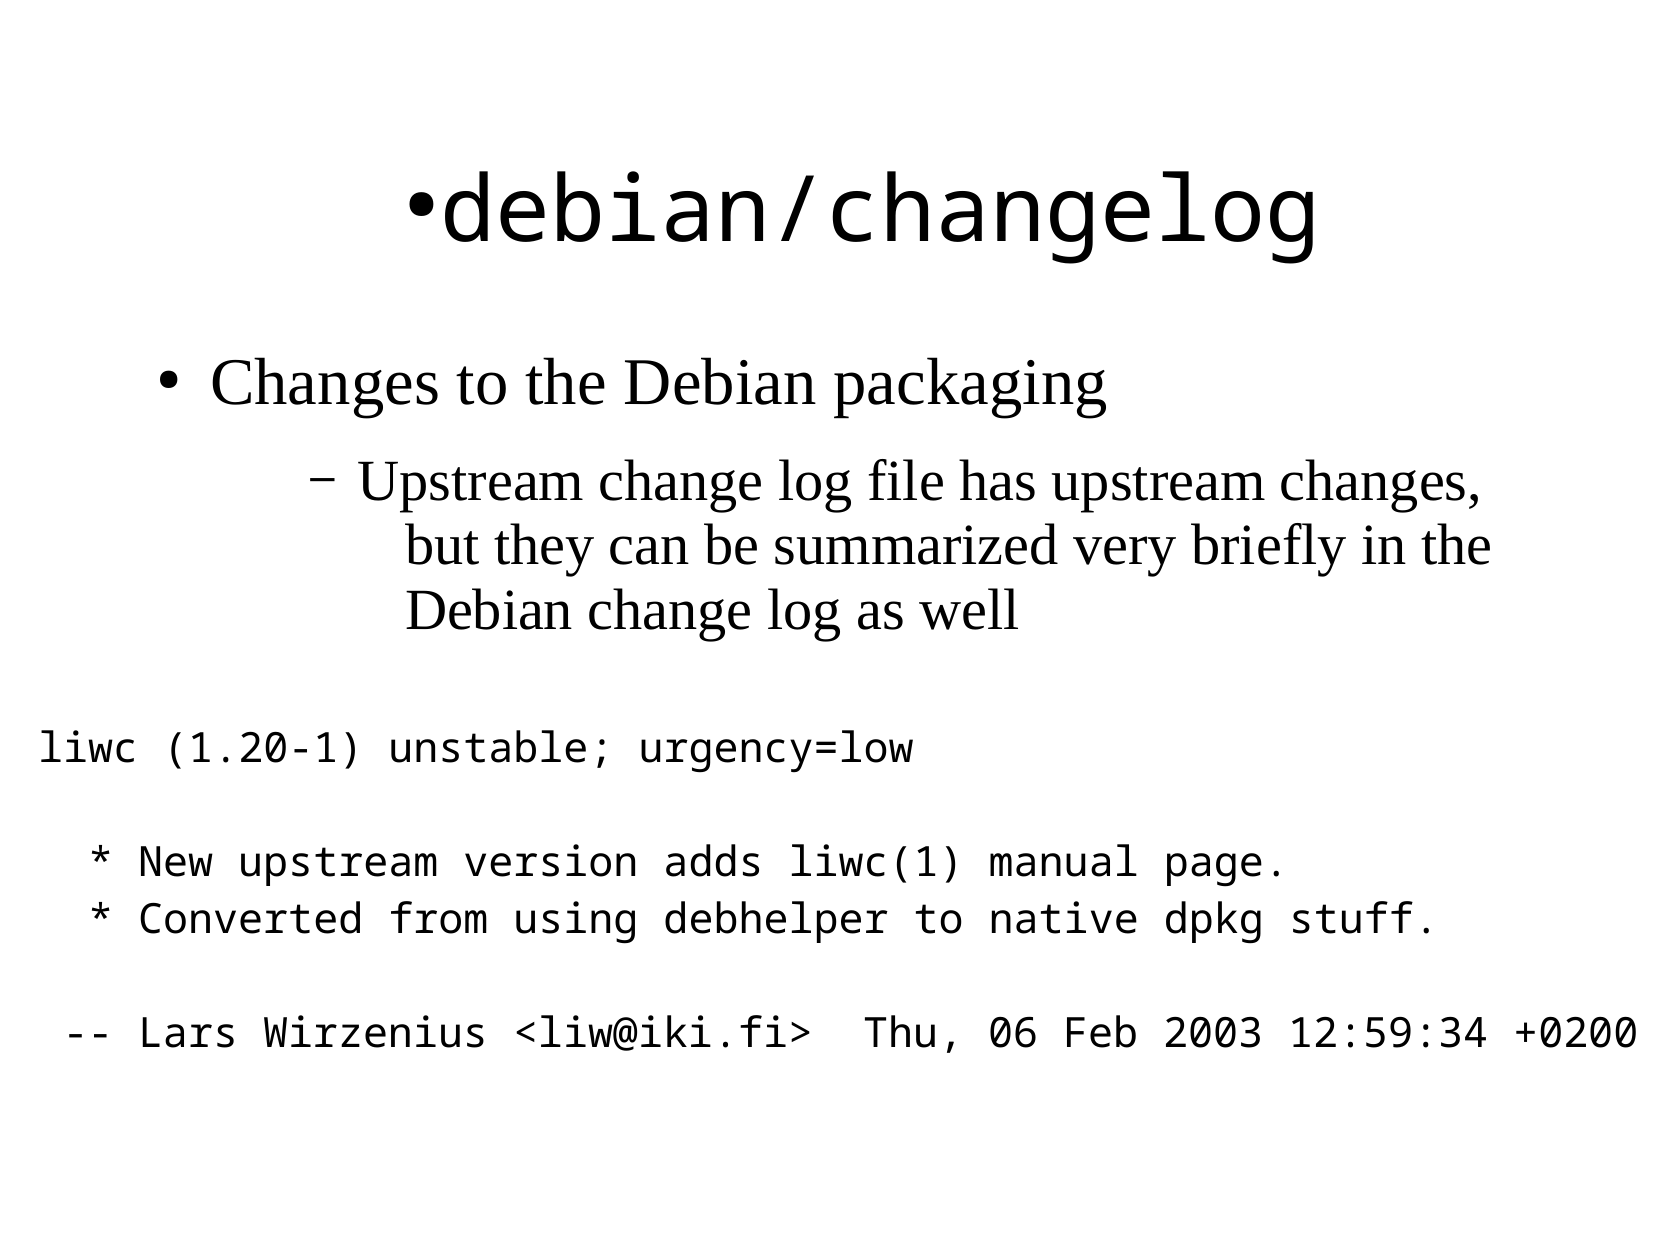

# debian/changelog
Changes to the Debian packaging
Upstream change log file has upstream changes, but they can be summarized very briefly in the Debian change log as well
liwc (1.20-1) unstable; urgency=low
 * New upstream version adds liwc(1) manual page.
 * Converted from using debhelper to native dpkg stuff.
 -- Lars Wirzenius <liw@iki.fi> Thu, 06 Feb 2003 12:59:34 +0200